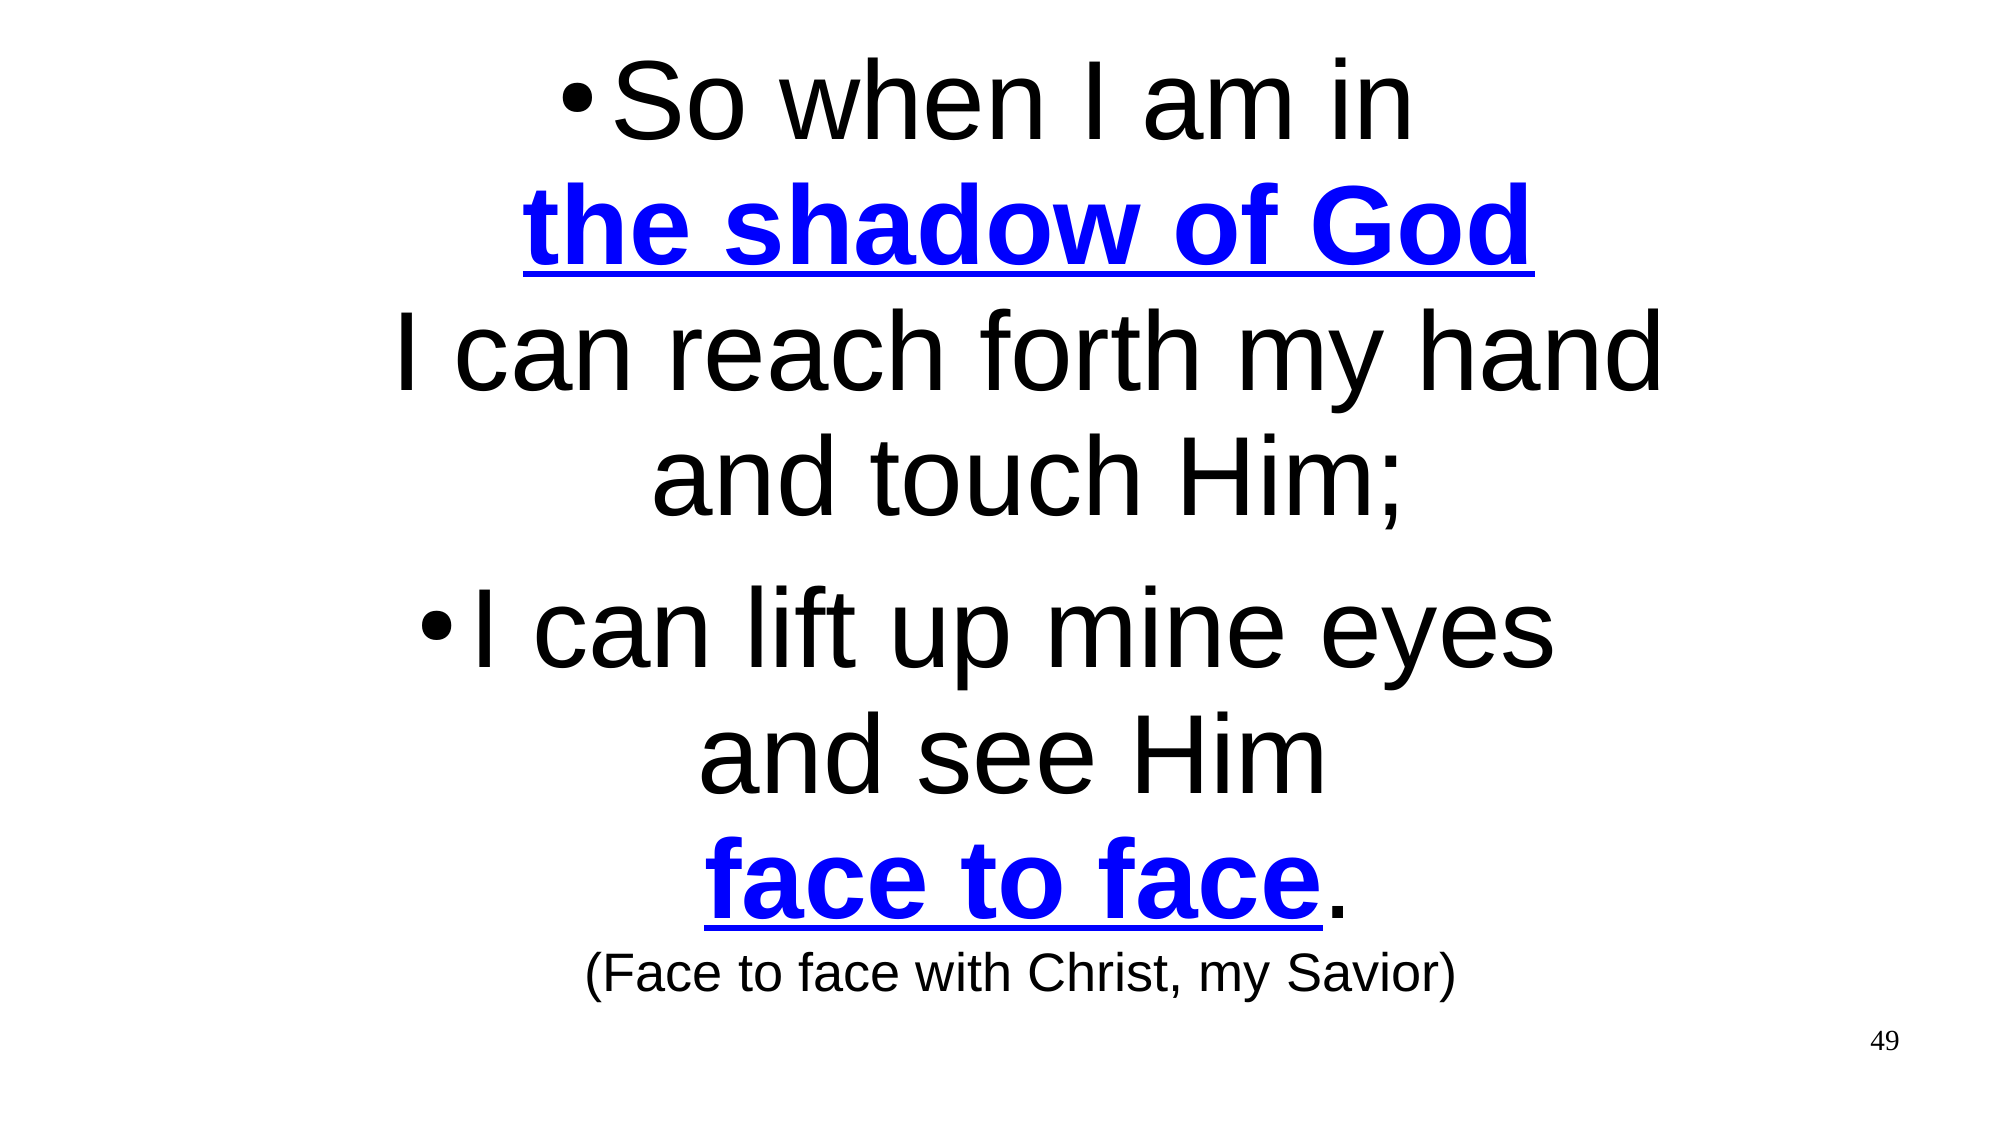

# So when I am in the shadow of God I can reach forth my hand and touch Him;
I can lift up mine eyes
and see Him
face to face.
(Face to face with Christ, my Savior)
49